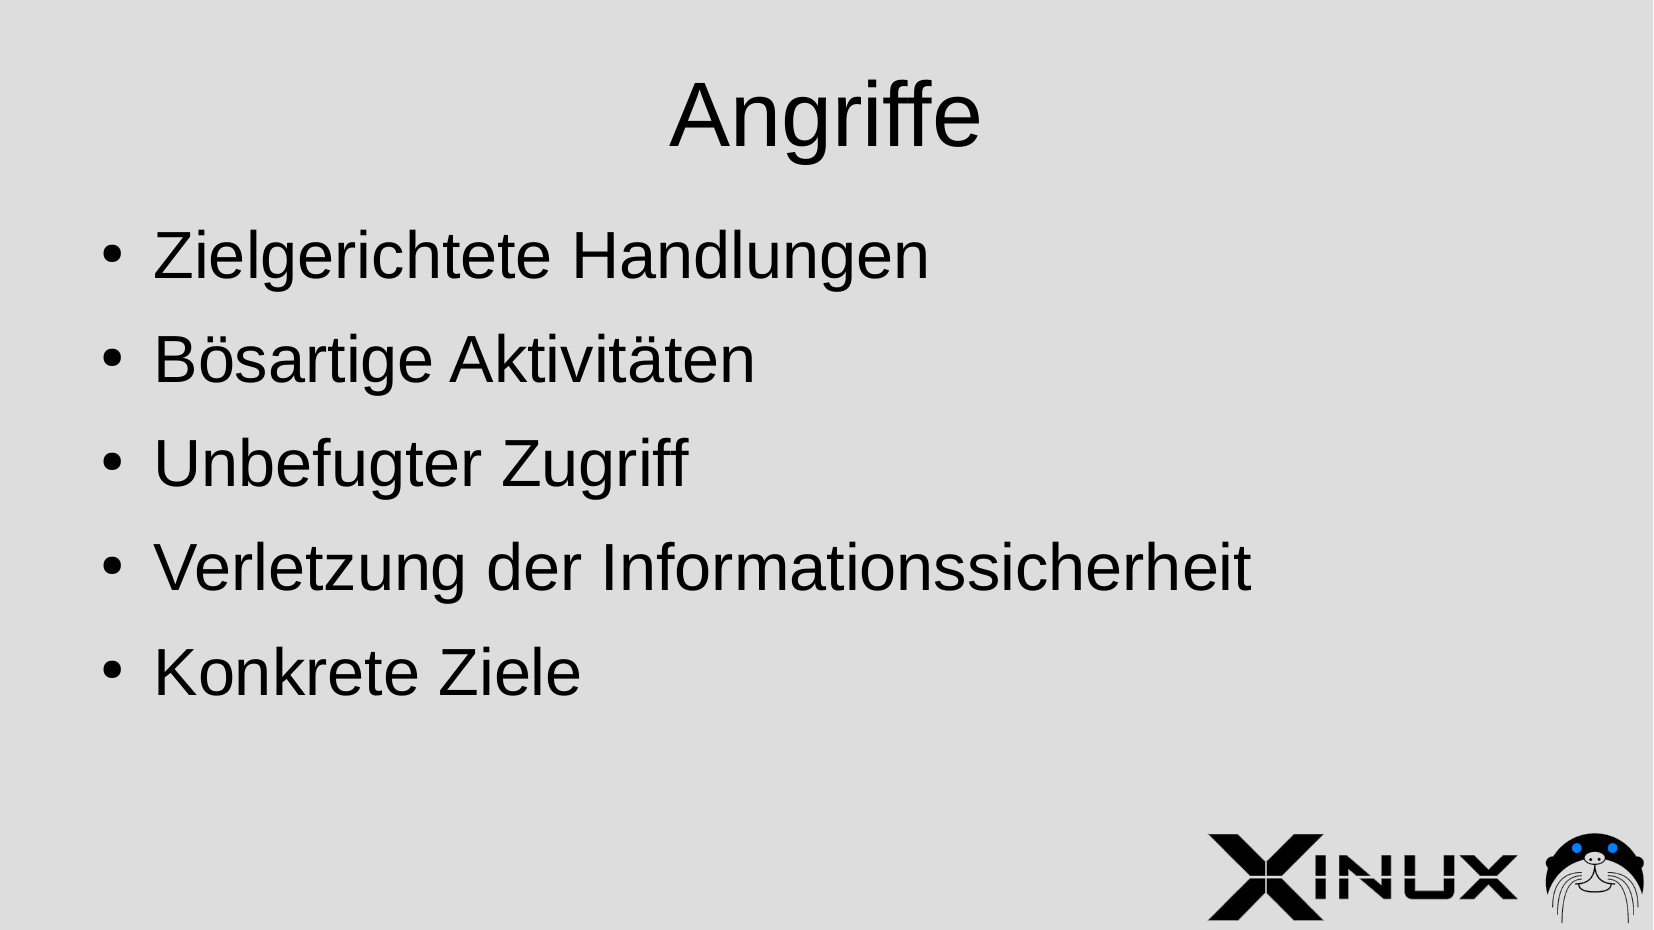

# Angriffe
Zielgerichtete Handlungen
Bösartige Aktivitäten
Unbefugter Zugriff
Verletzung der Informationssicherheit
Konkrete Ziele